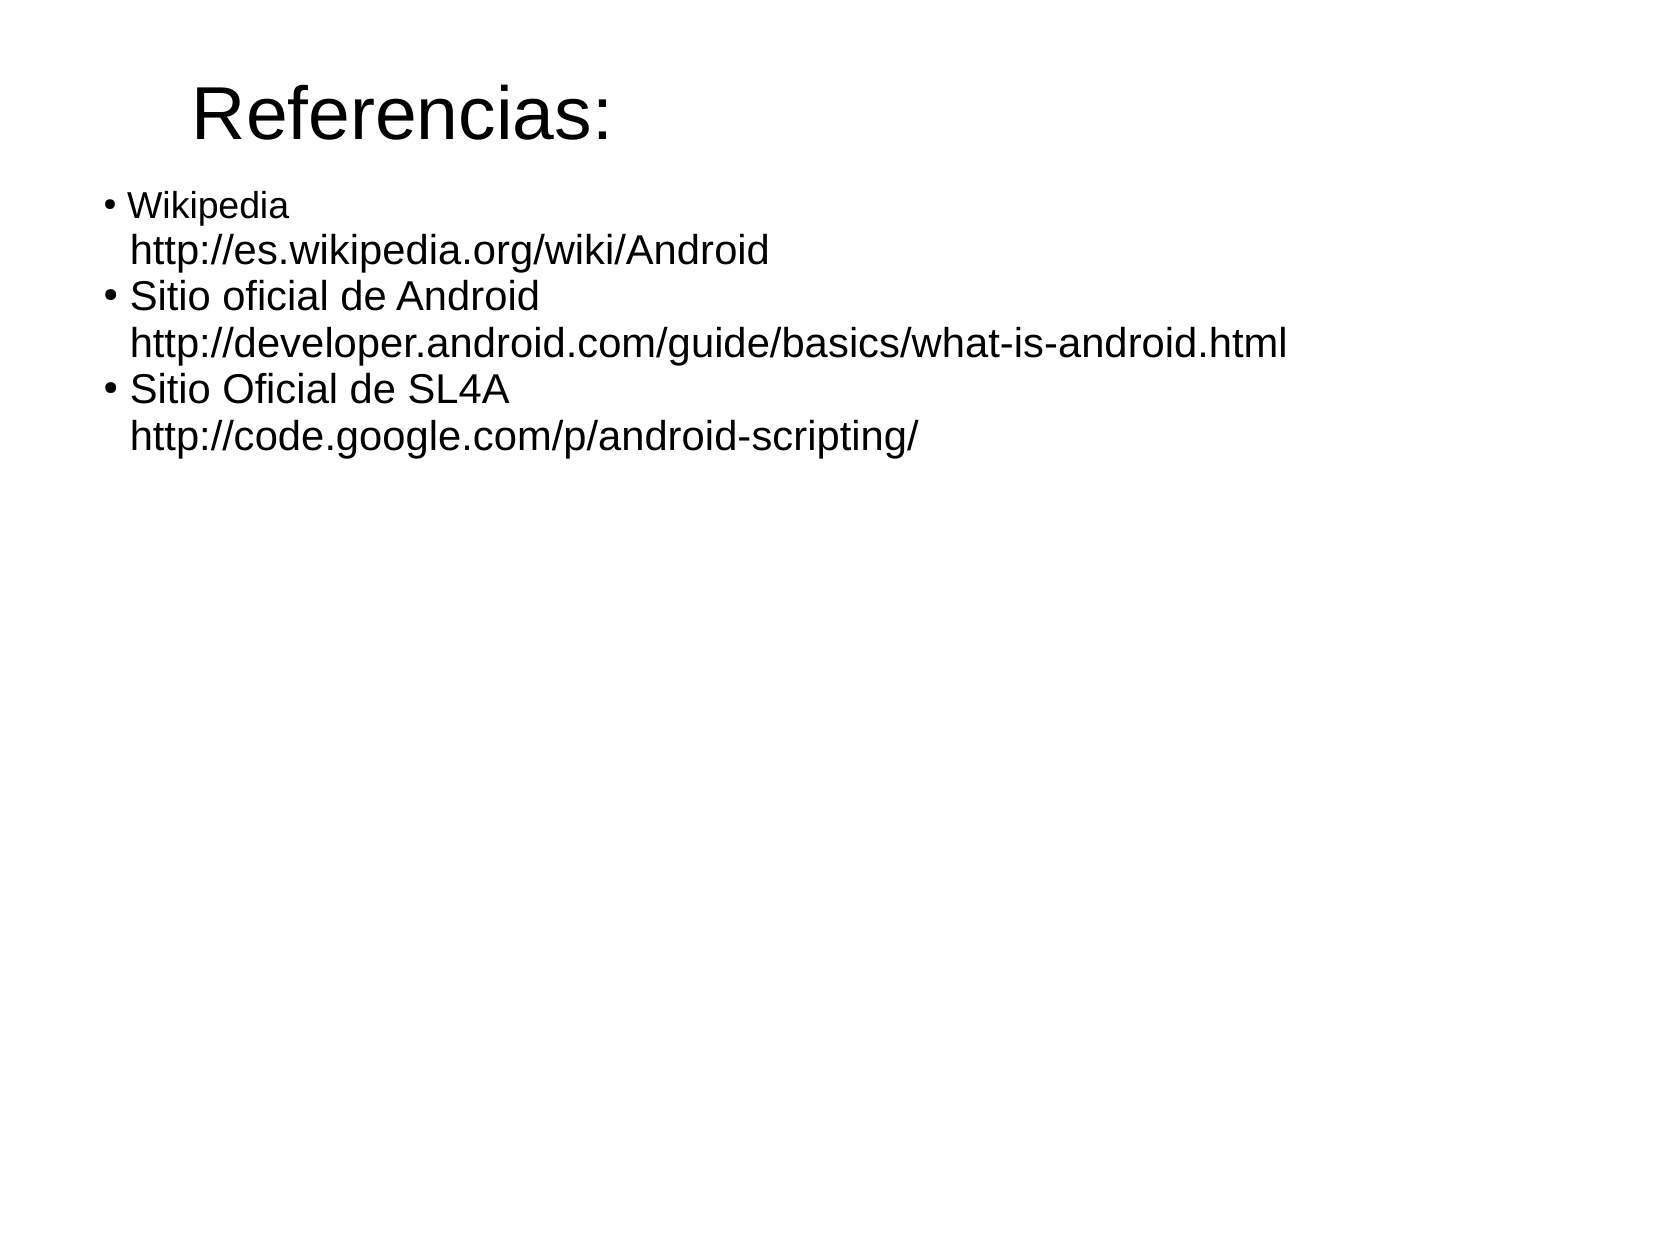

Referencias:
 Wikipedia
 http://es.wikipedia.org/wiki/Android
 Sitio oficial de Android
 http://developer.android.com/guide/basics/what-is-android.html
 Sitio Oficial de SL4A
 http://code.google.com/p/android-scripting/